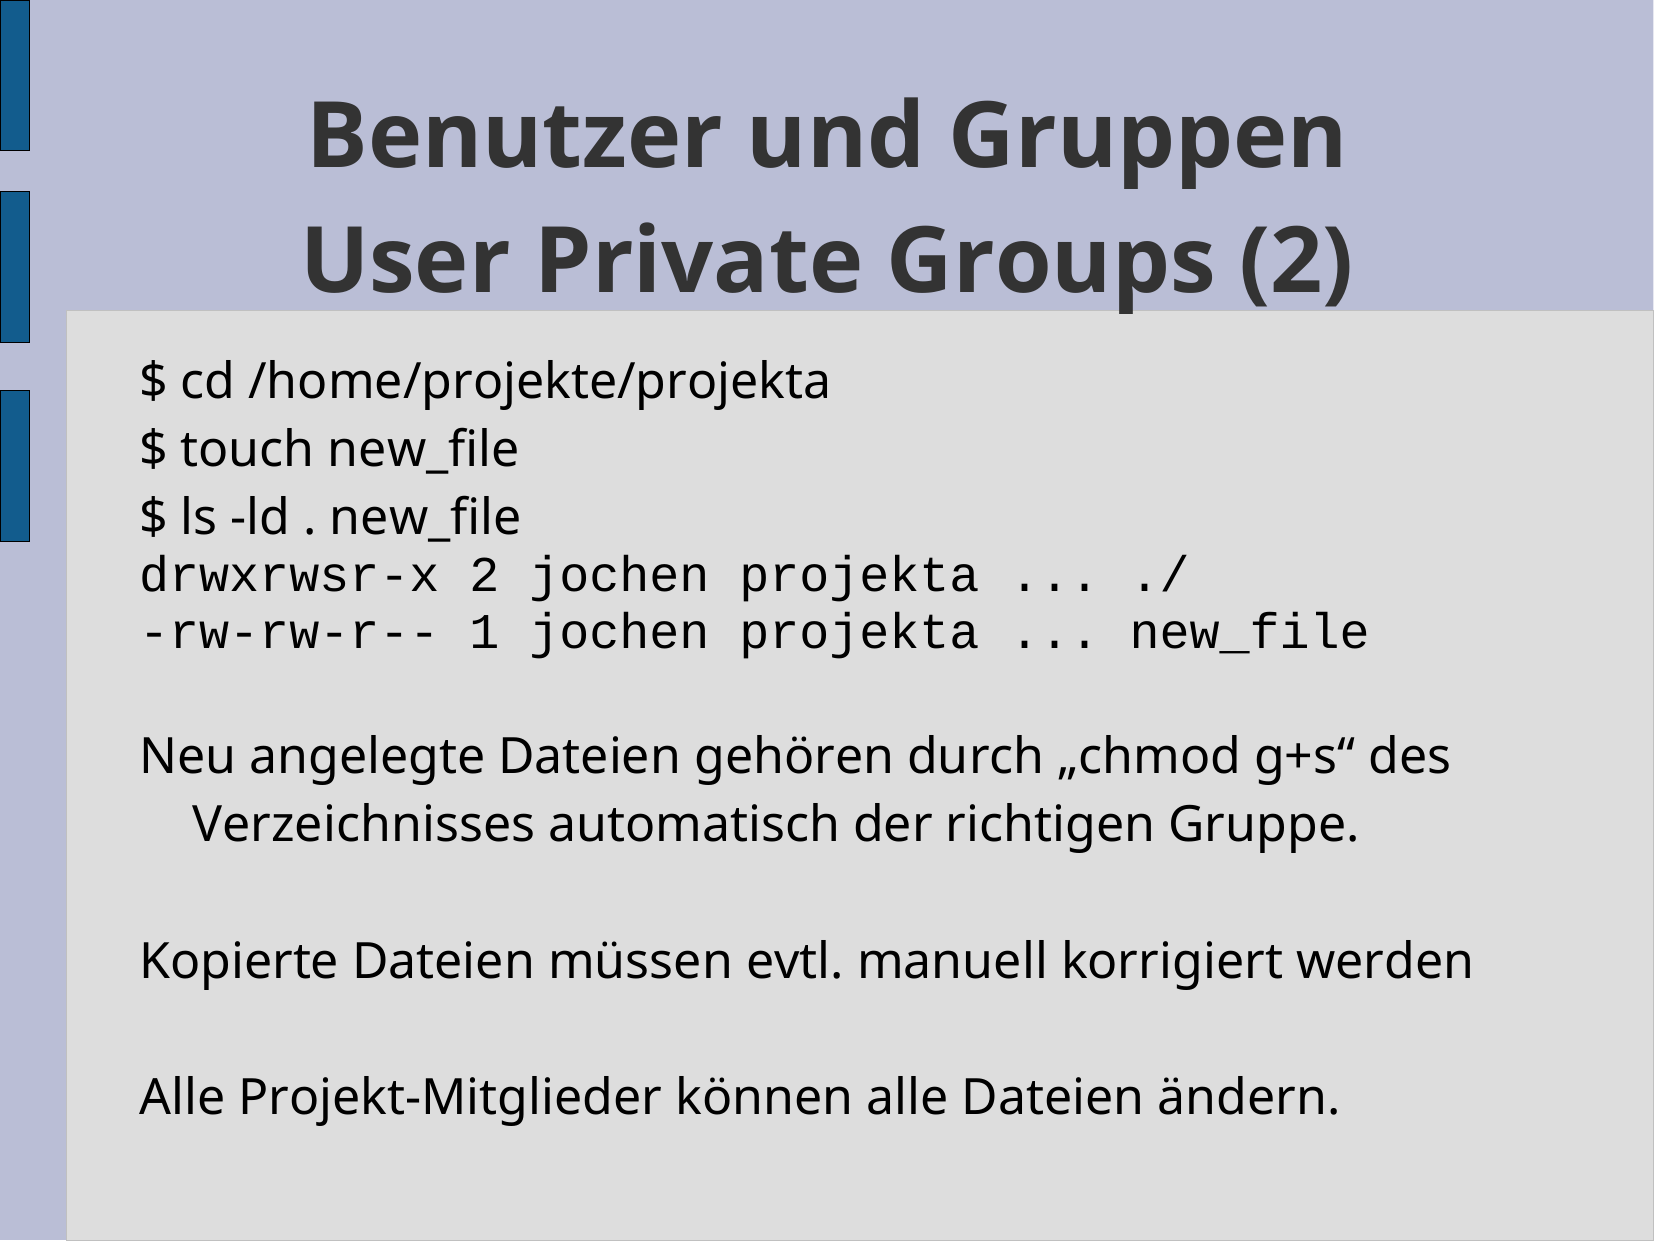

# Benutzer und Gruppen User Private Groups (2)
$ cd /home/projekte/projekta
$ touch new_file
$ ls -ld . new_file
drwxrwsr-x 2 jochen projekta ... ./
-rw-rw-r-- 1 jochen projekta ... new_file
Neu angelegte Dateien gehören durch „chmod g+s“ des Verzeichnisses automatisch der richtigen Gruppe.
Kopierte Dateien müssen evtl. manuell korrigiert werden
Alle Projekt-Mitglieder können alle Dateien ändern.